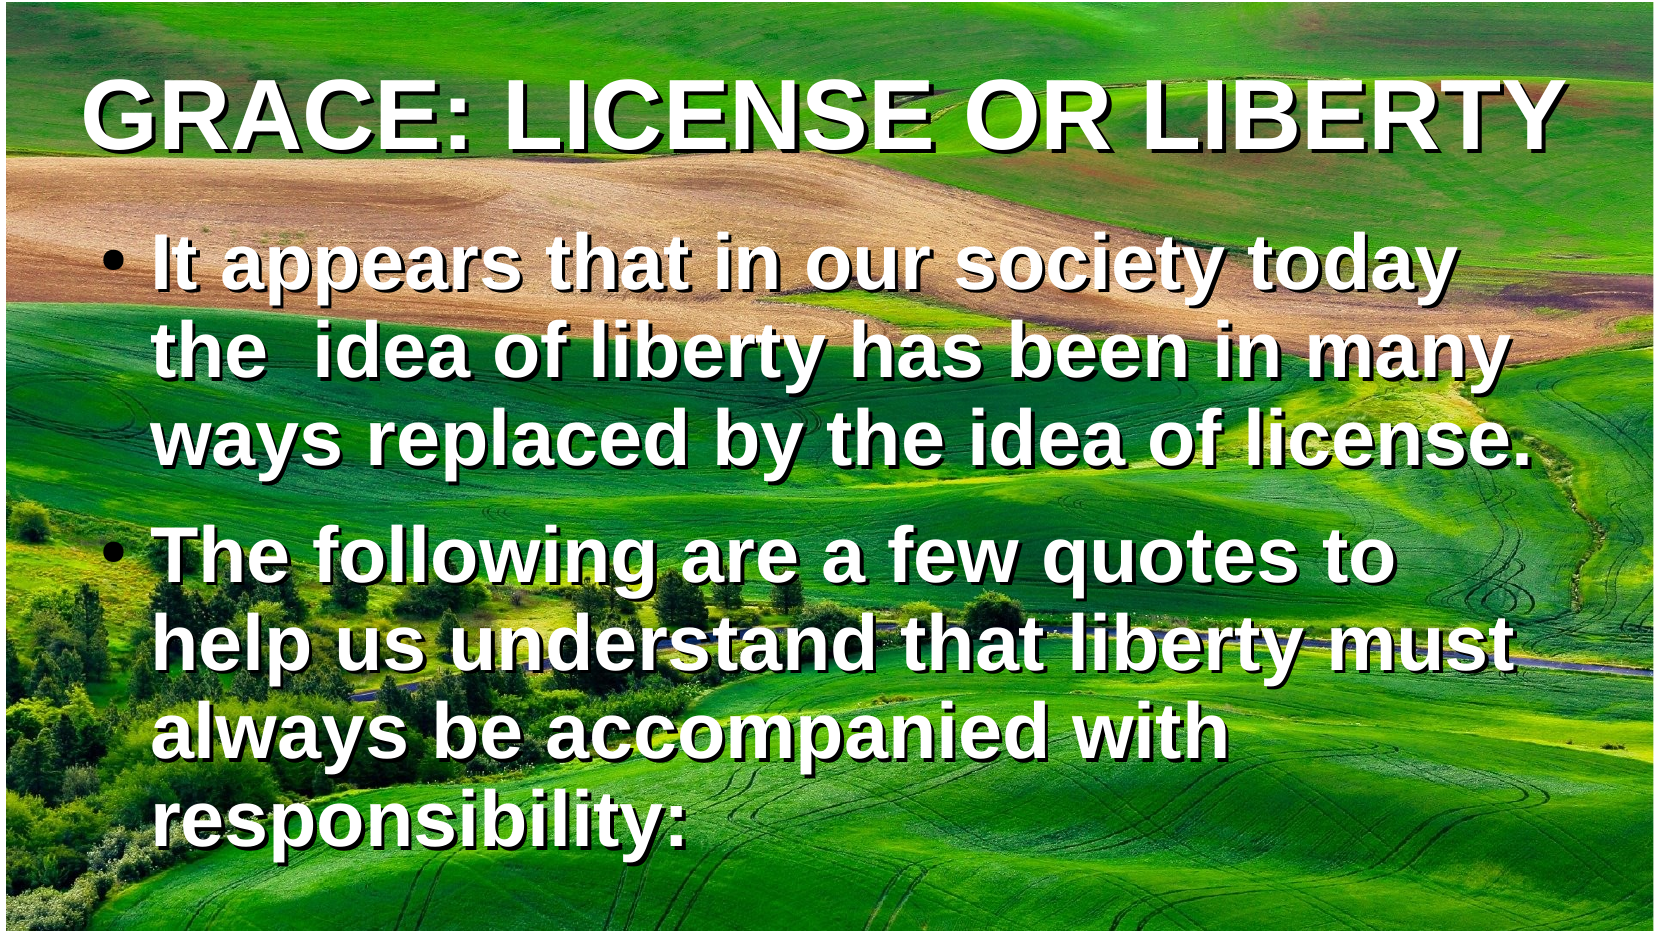

# GRACE: LICENSE OR LIBERTY
It appears that in our society today the idea of liberty has been in many ways replaced by the idea of license.
The following are a few quotes to help us understand that liberty must always be accompanied with responsibility: